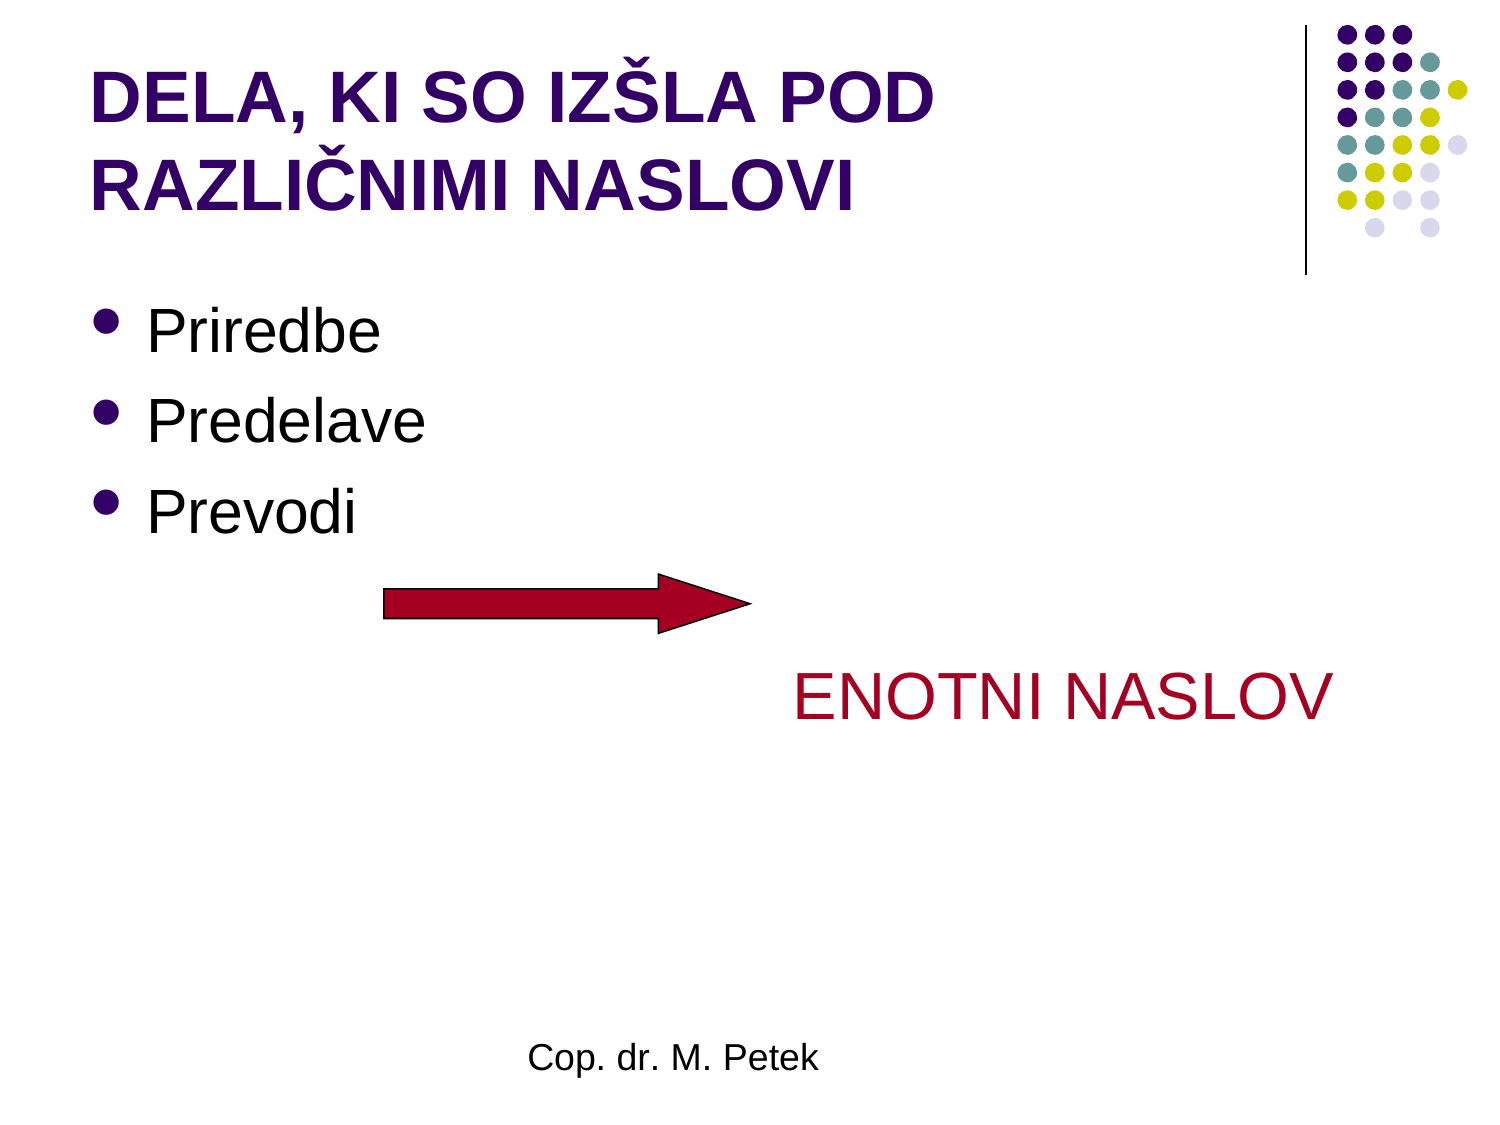

# DELA, KI SO IZŠLA POD RAZLIČNIMI NASLOVI
Priredbe
Predelave
Prevodi
 ENOTNI NASLOV
Cop. dr. M. Petek